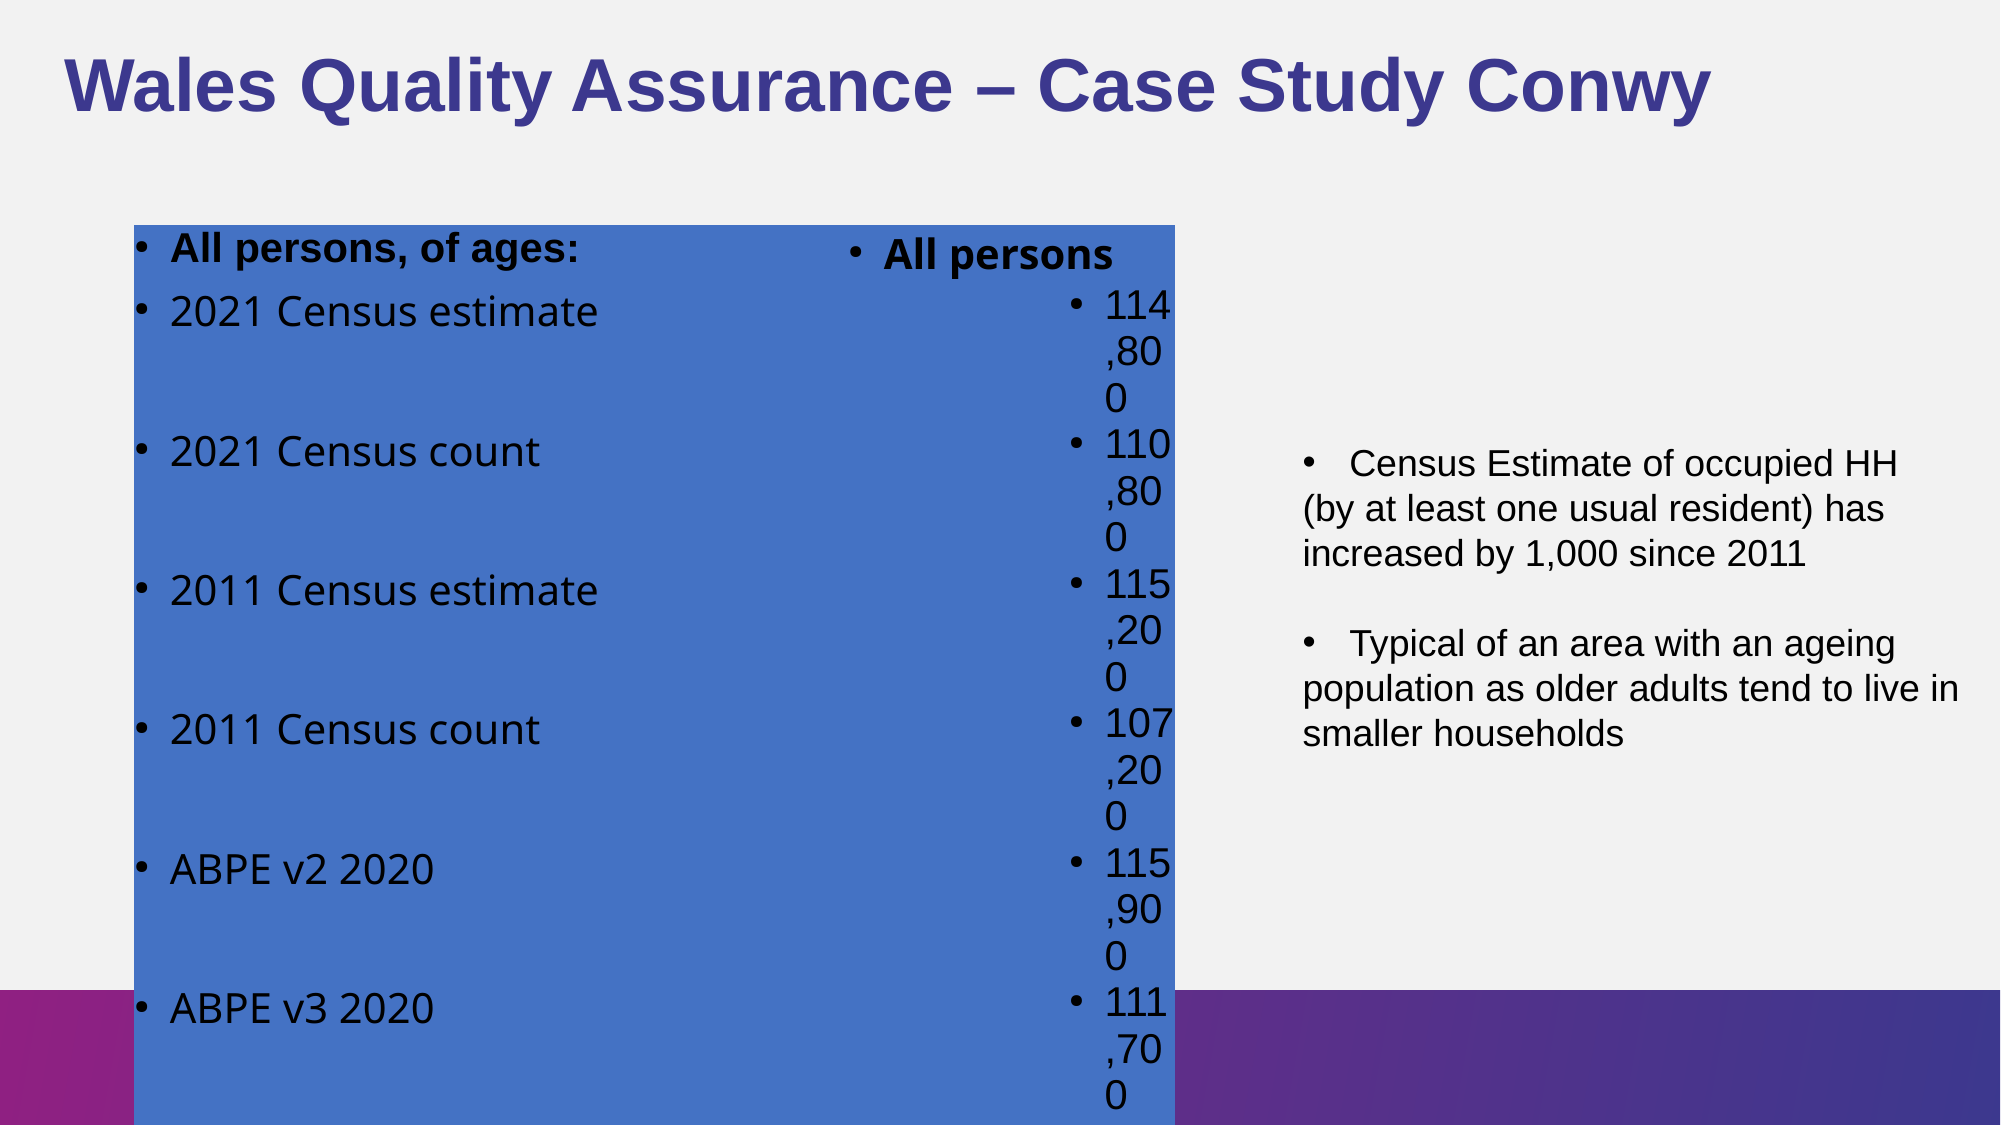

# Wales Quality Assurance – Case Study Conwy
| All persons, of ages: | All persons |
| --- | --- |
| 2021 Census estimate | 114,800 |
| 2021 Census count | 110,800 |
| 2011 Census estimate | 115,200 |
| 2011 Census count | 107,200 |
| ABPE v2 2020 | 115,900 |
| ABPE v3 2020 | 111,700 |
| Mid-year estimate 2020 | 118,200 |
Census Estimate of occupied HH
(by at least one usual resident) has
increased by 1,000 since 2011
Typical of an area with an ageing
population as older adults tend to live in
smaller households